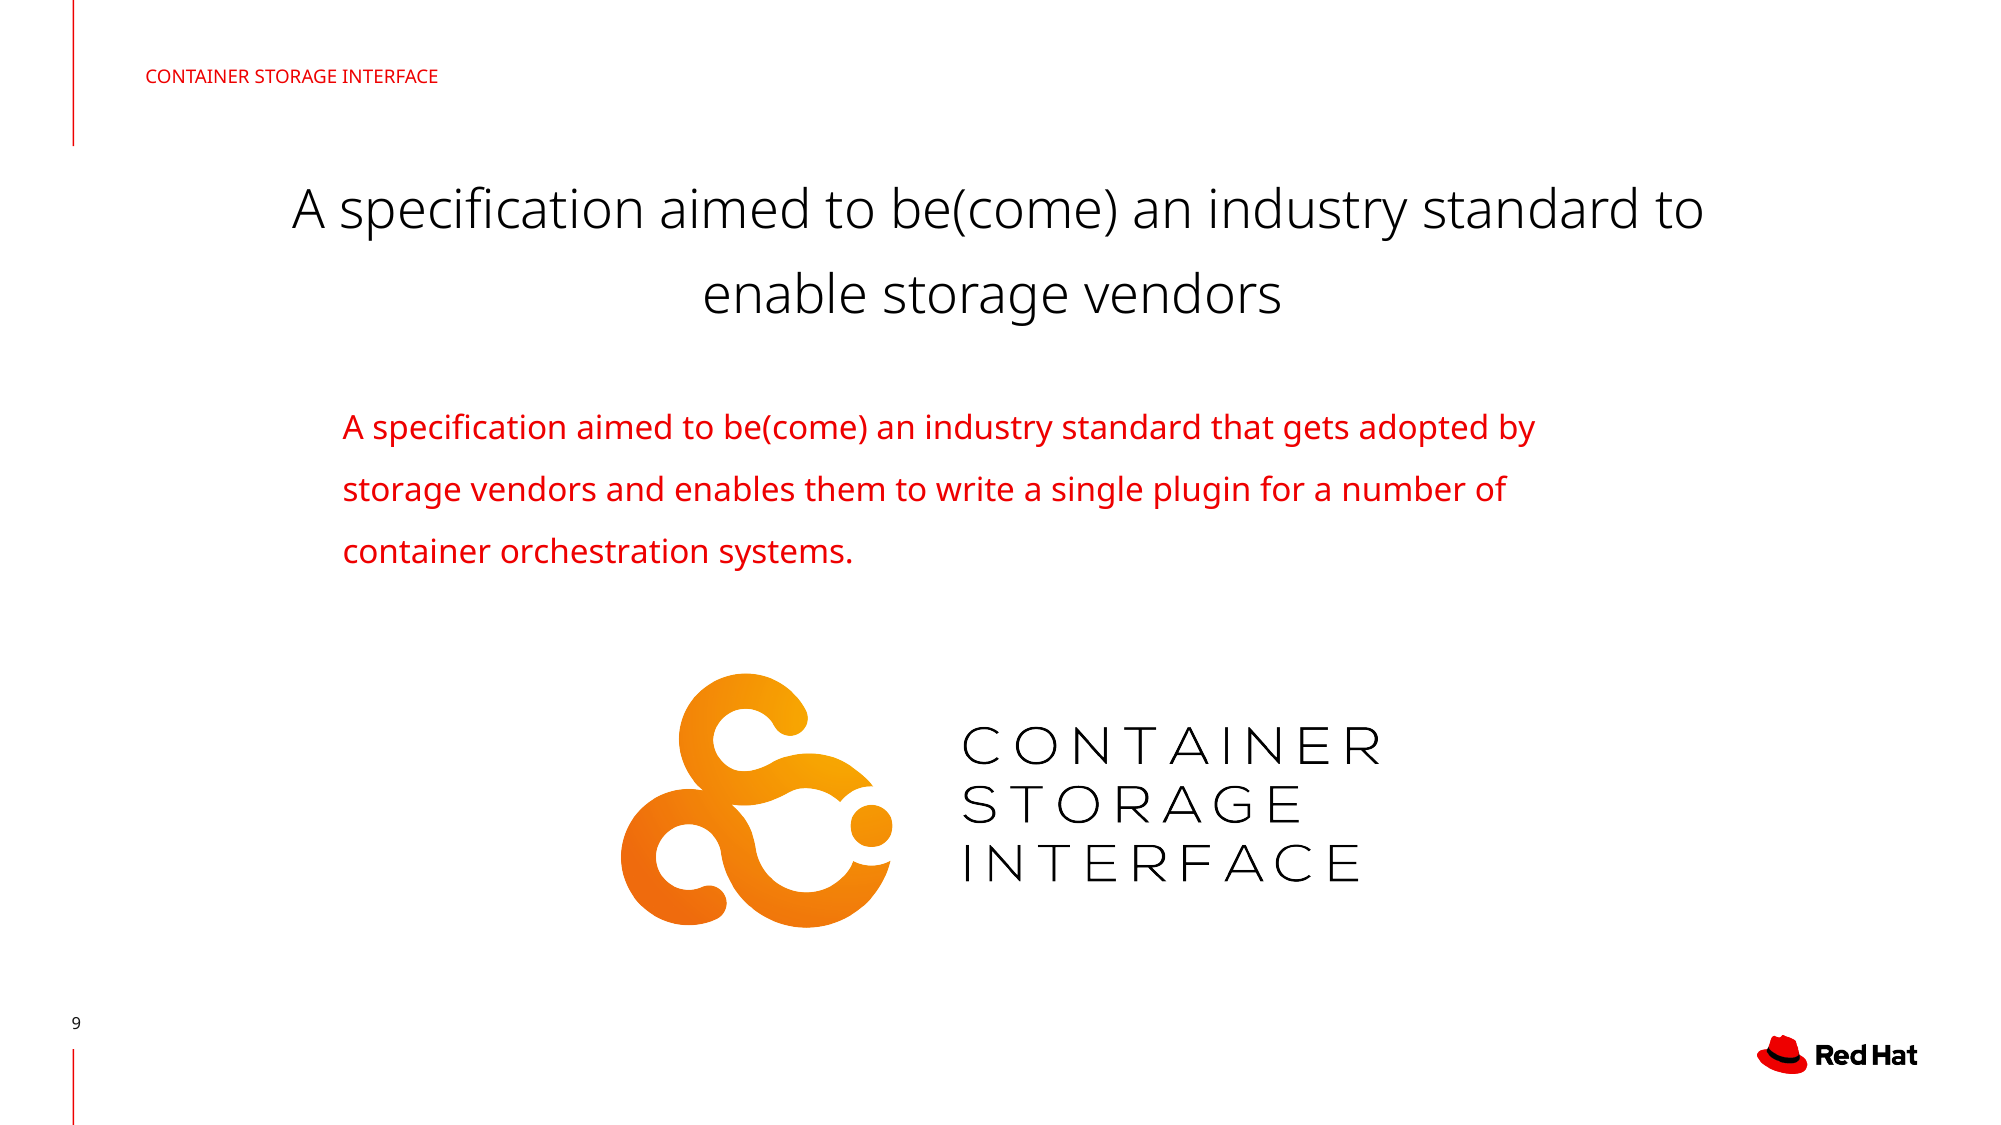

CONTAINER STORAGE INTERFACE
# A specification aimed to be(come) an industry standard to enable storage vendors
A specification aimed to be(come) an industry standard that gets adopted by storage vendors and enables them to write a single plugin for a number of container orchestration systems.
9